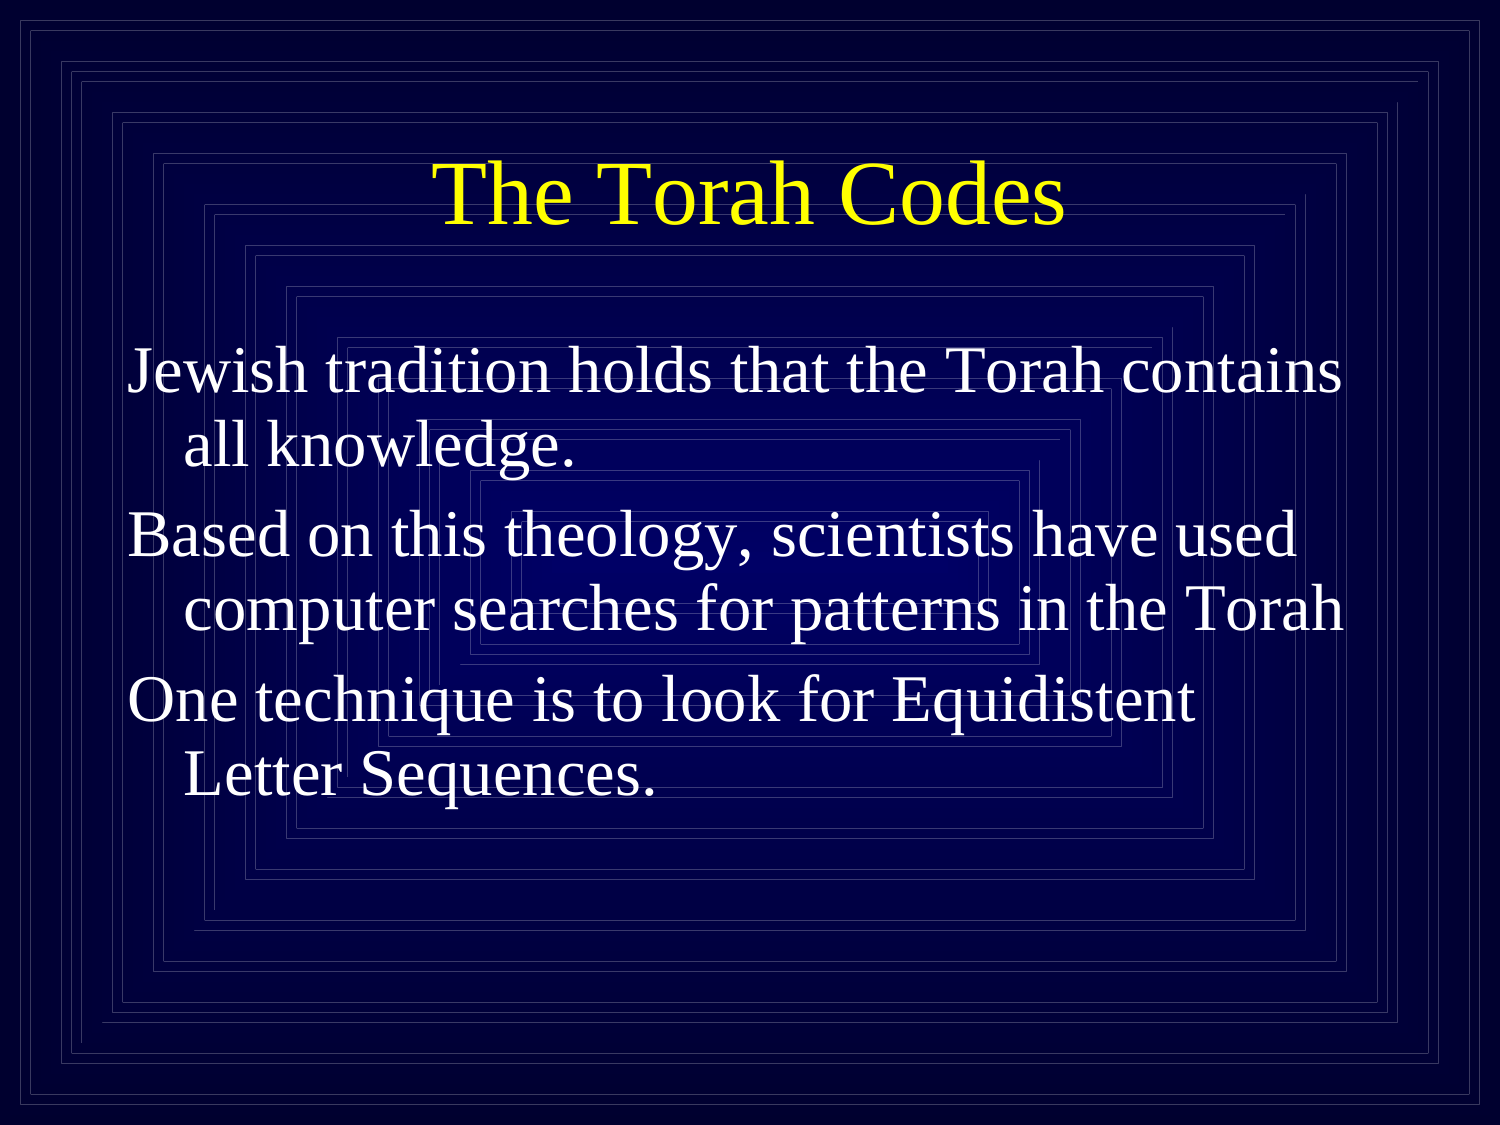

# The Torah Codes
Jewish tradition holds that the Torah contains all knowledge.
Based on this theology, scientists have used computer searches for patterns in the Torah
One technique is to look for Equidistent Letter Sequences.